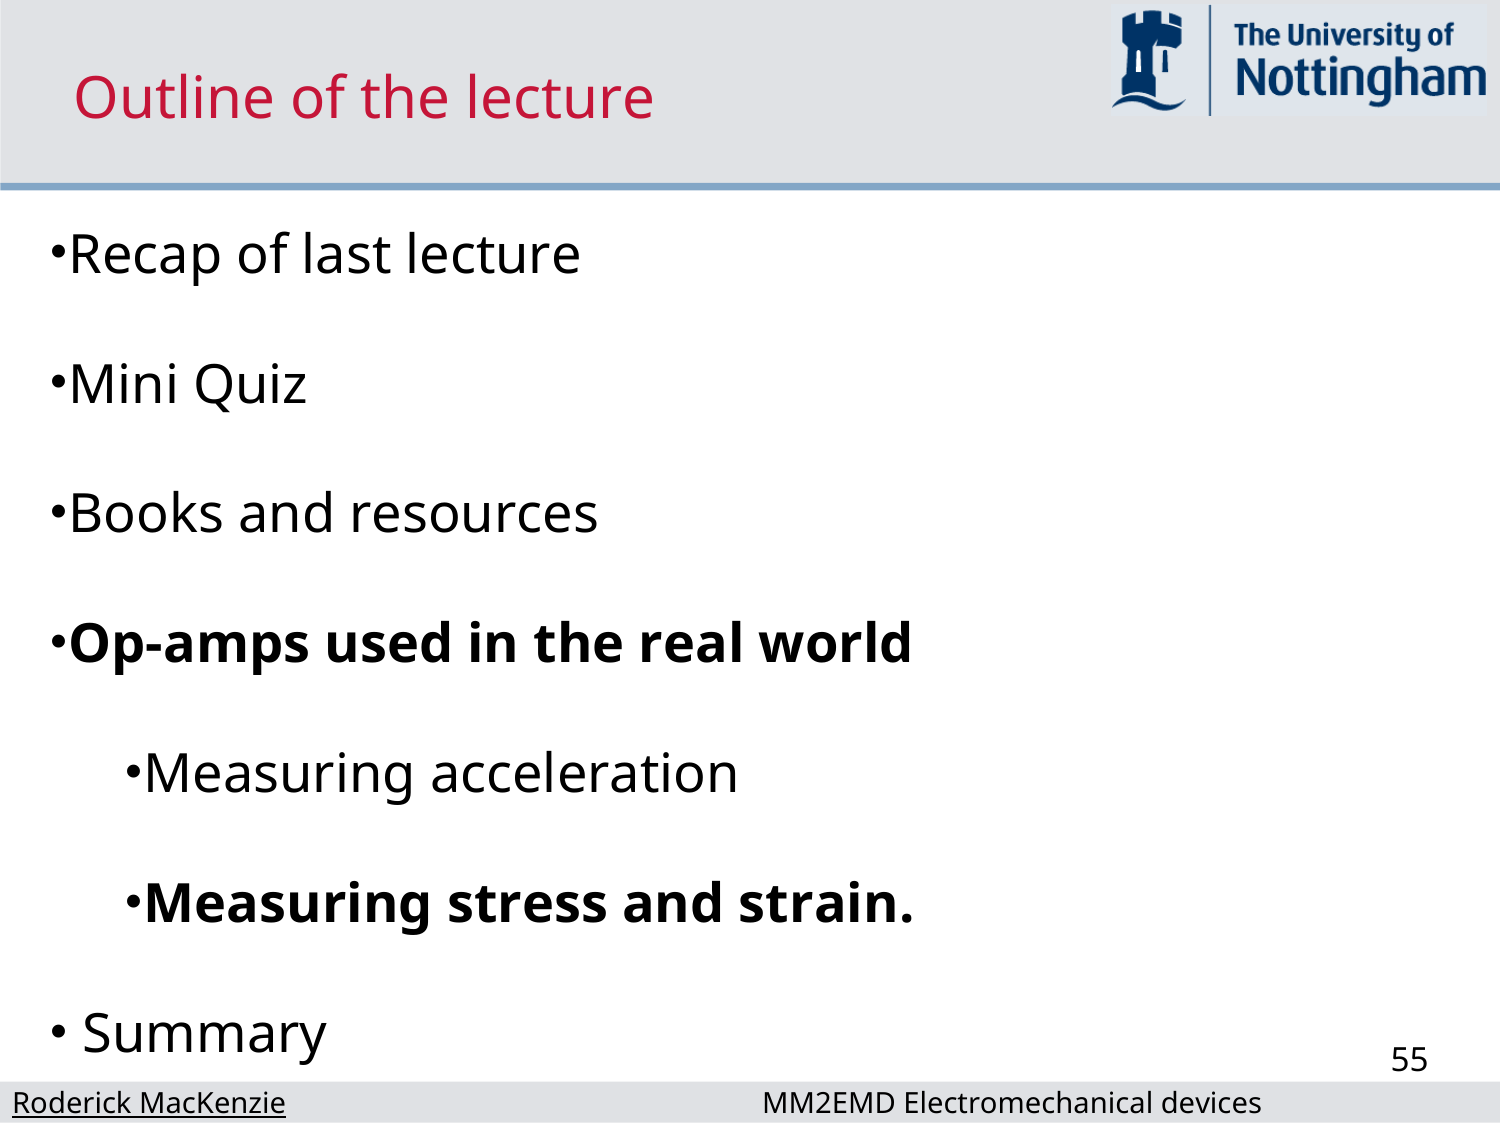

# Outline of the lecture
Recap of last lecture
Mini Quiz
Books and resources
Op-amps used in the real world
Measuring acceleration
Measuring stress and strain.
 Summary